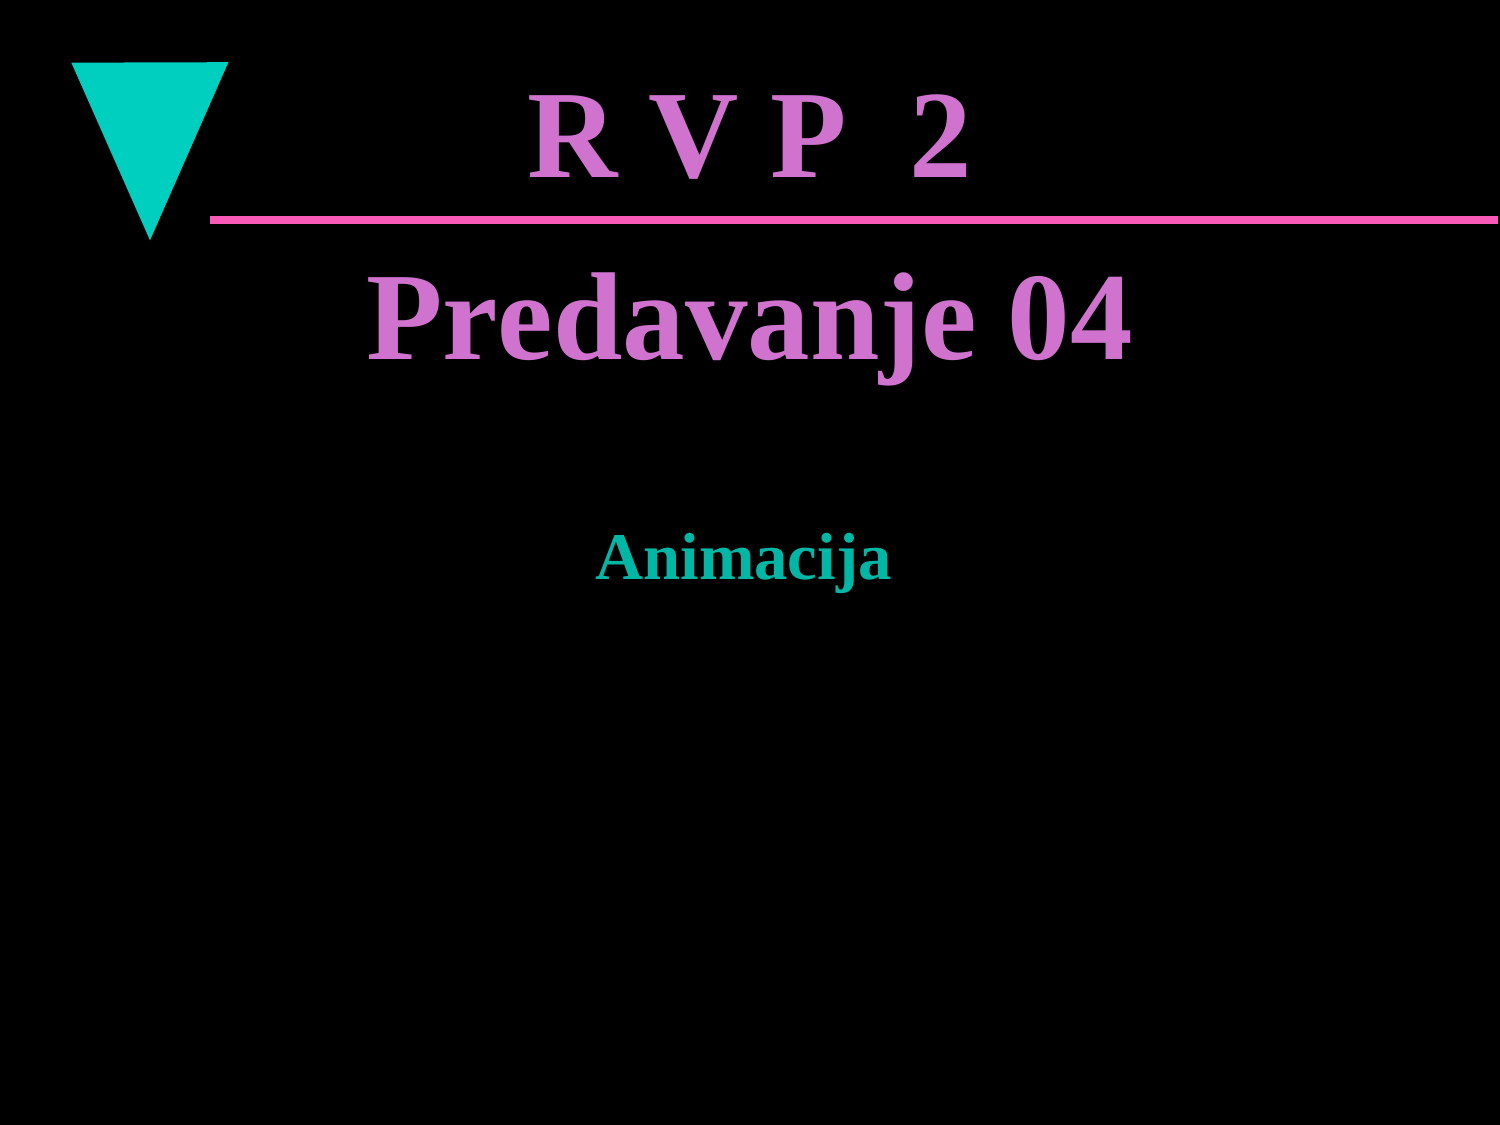

# R V P 2
Predavanje 04
Animacija
Animacija
1